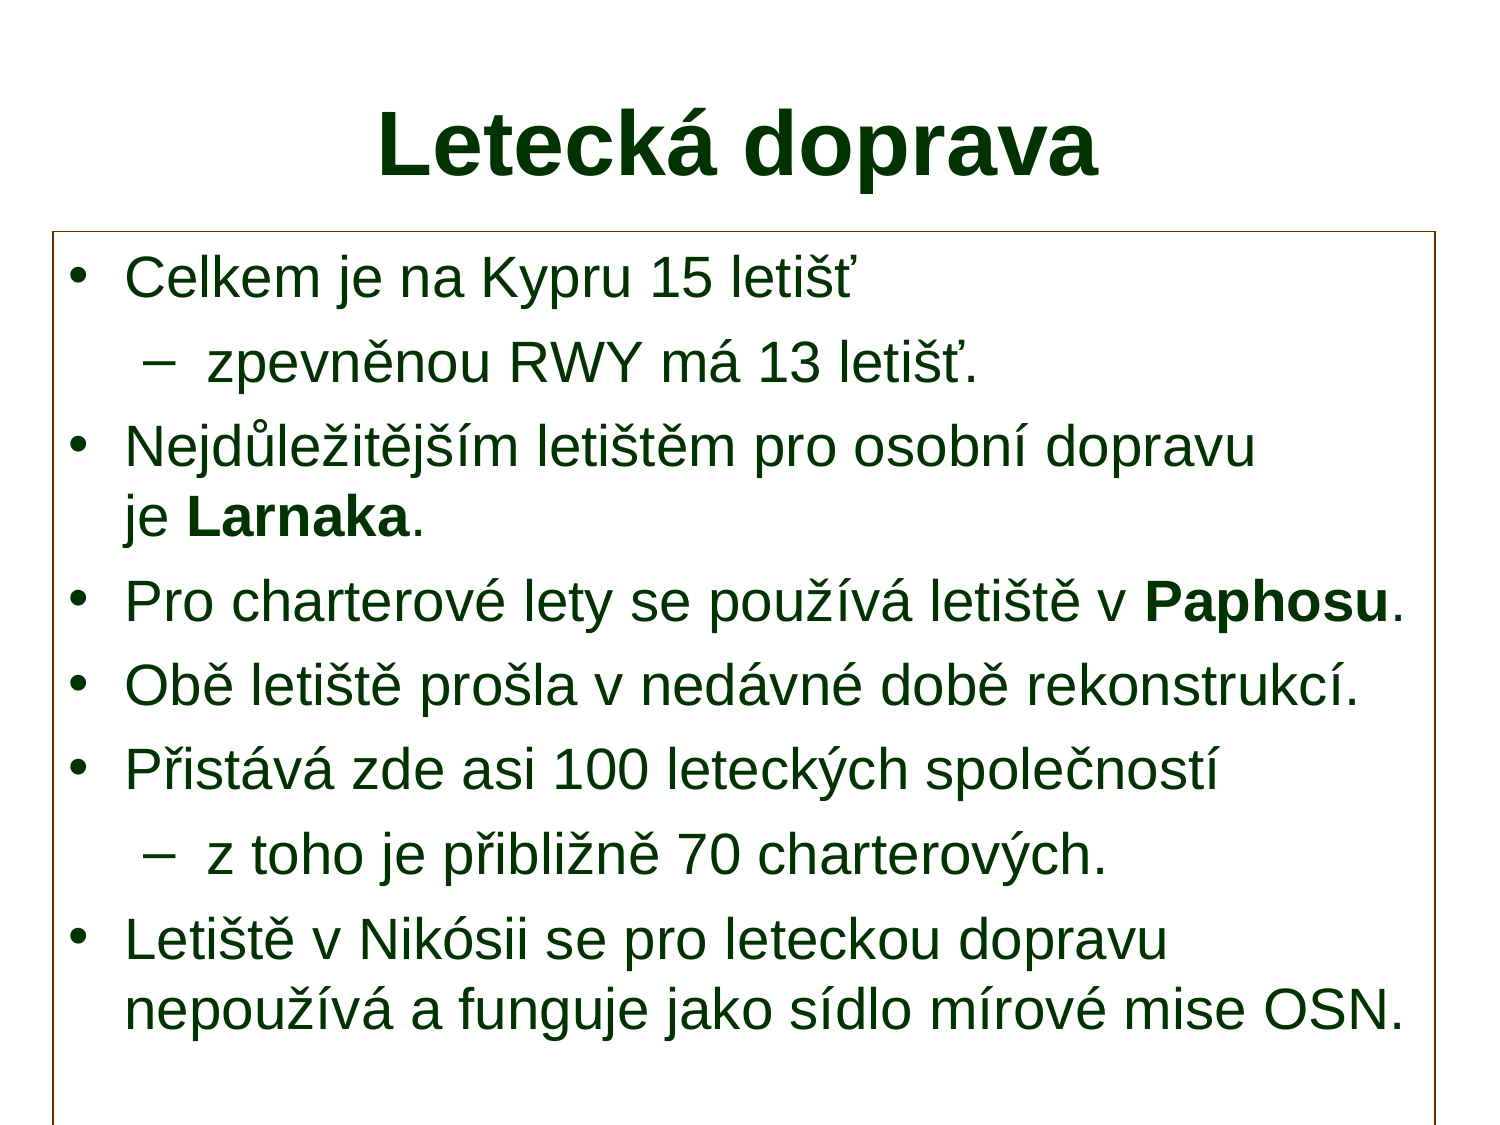

# Letecká doprava
Celkem je na Kypru 15 letišť
 zpevněnou RWY má 13 letišť.
Nejdůležitějším letištěm pro osobní dopravu
je Larnaka.
Pro charterové lety se používá letiště v Paphosu.
Obě letiště prošla v nedávné době rekonstrukcí.
Přistává zde asi 100 leteckých společností
 z toho je přibližně 70 charterových.
Letiště v Nikósii se pro leteckou dopravu nepoužívá a funguje jako sídlo mírové mise OSN.